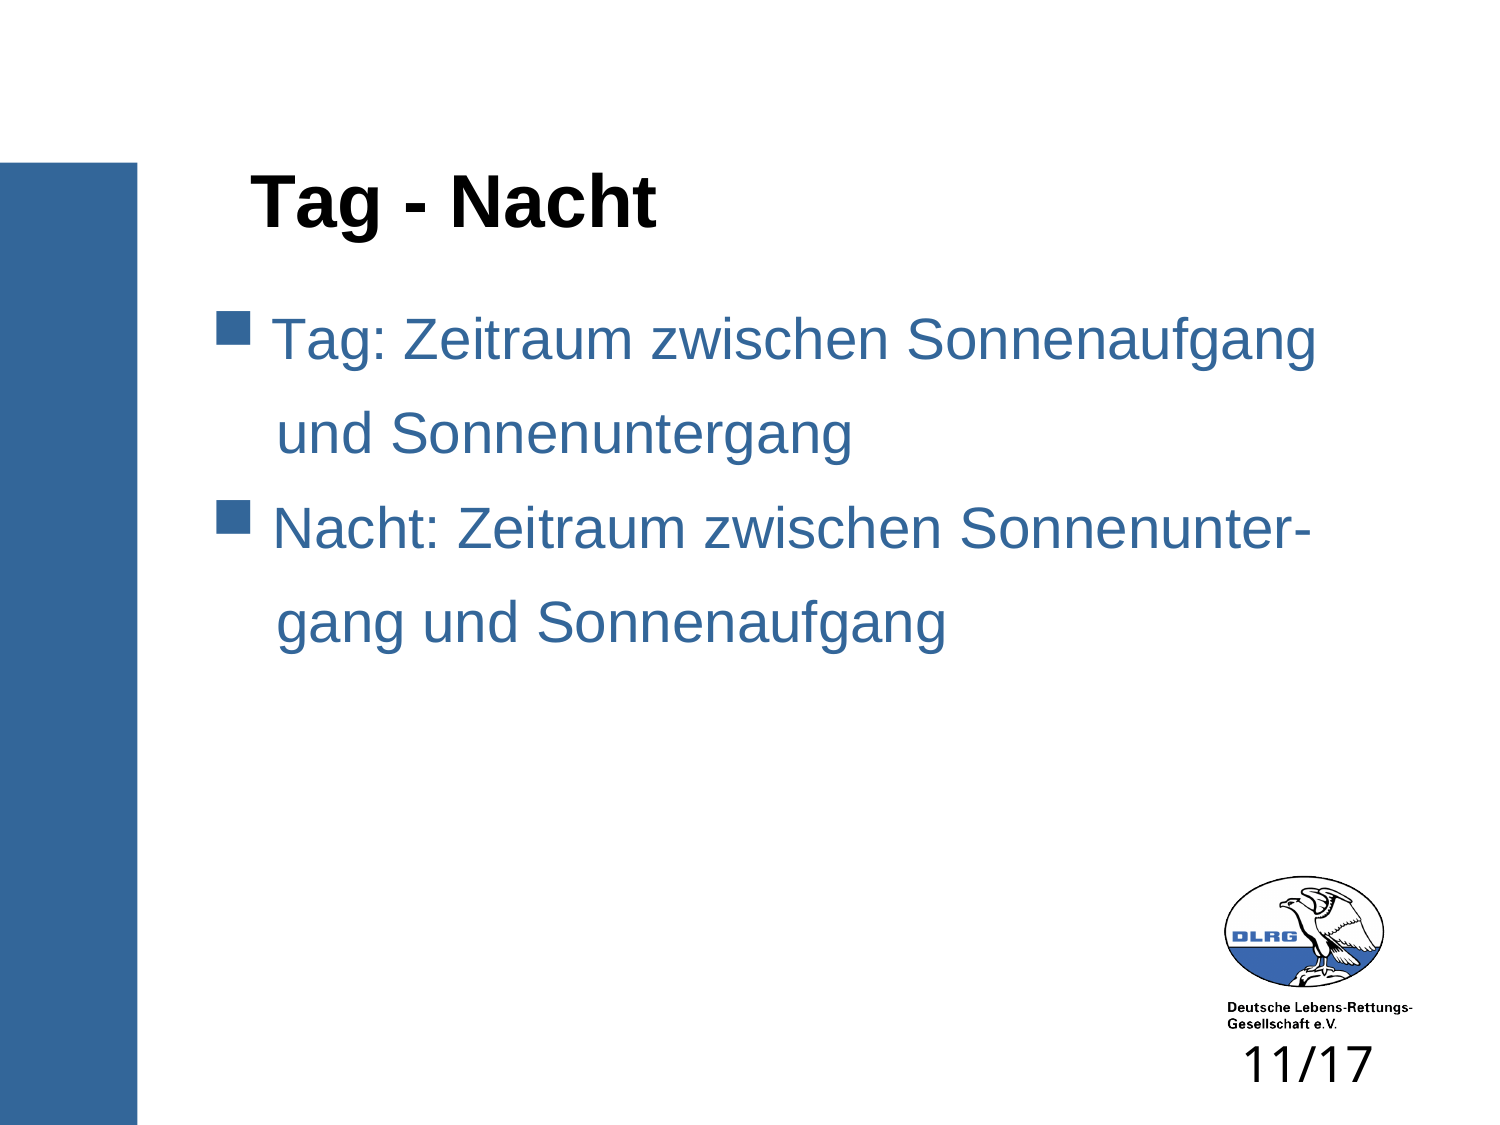

Tag - Nacht
 Tag: Zeitraum zwischen Sonnenaufgang und Sonnenuntergang
 Nacht: Zeitraum zwischen Sonnenunter- gang und Sonnenaufgang